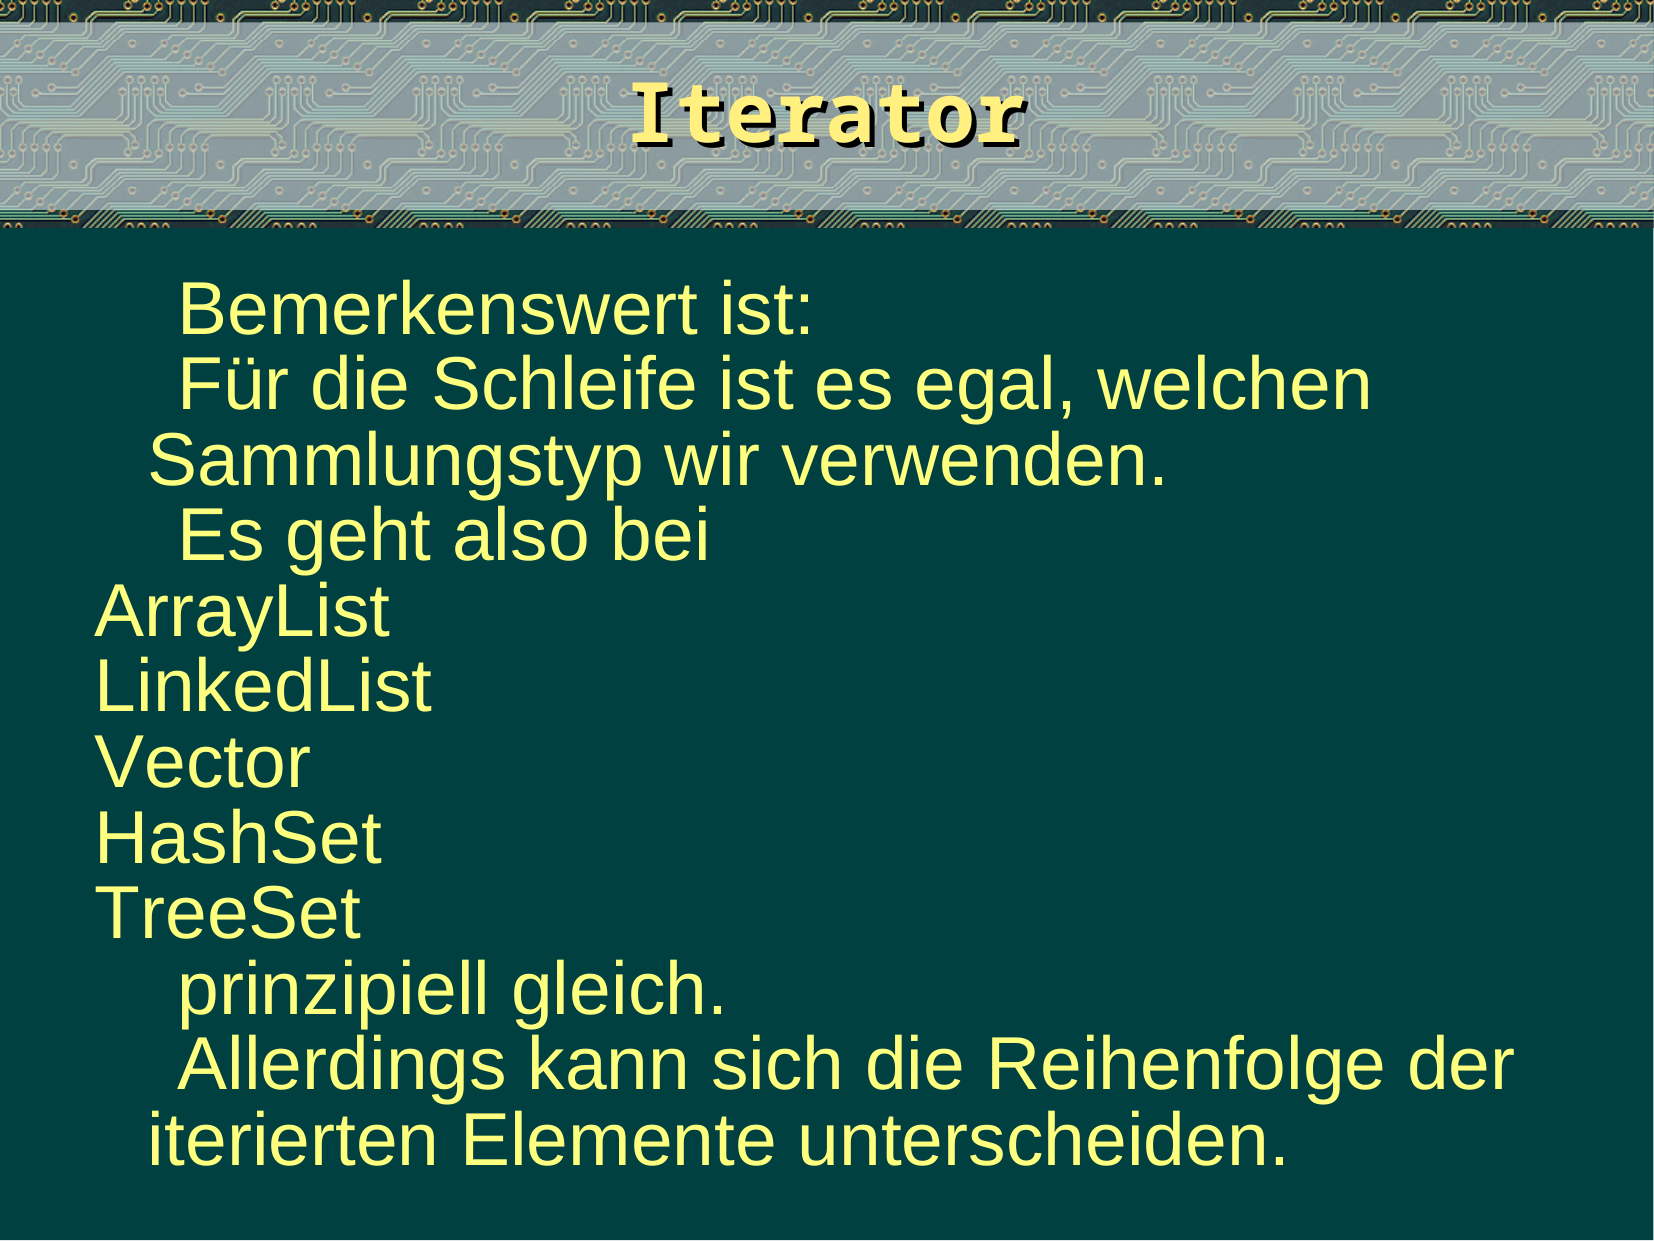

# Iterator
Bemerkenswert ist:
Für die Schleife ist es egal, welchen Sammlungstyp wir verwenden.
Es geht also bei
ArrayList
LinkedList
Vector
HashSet
TreeSet
prinzipiell gleich.
Allerdings kann sich die Reihenfolge der iterierten Elemente unterscheiden.